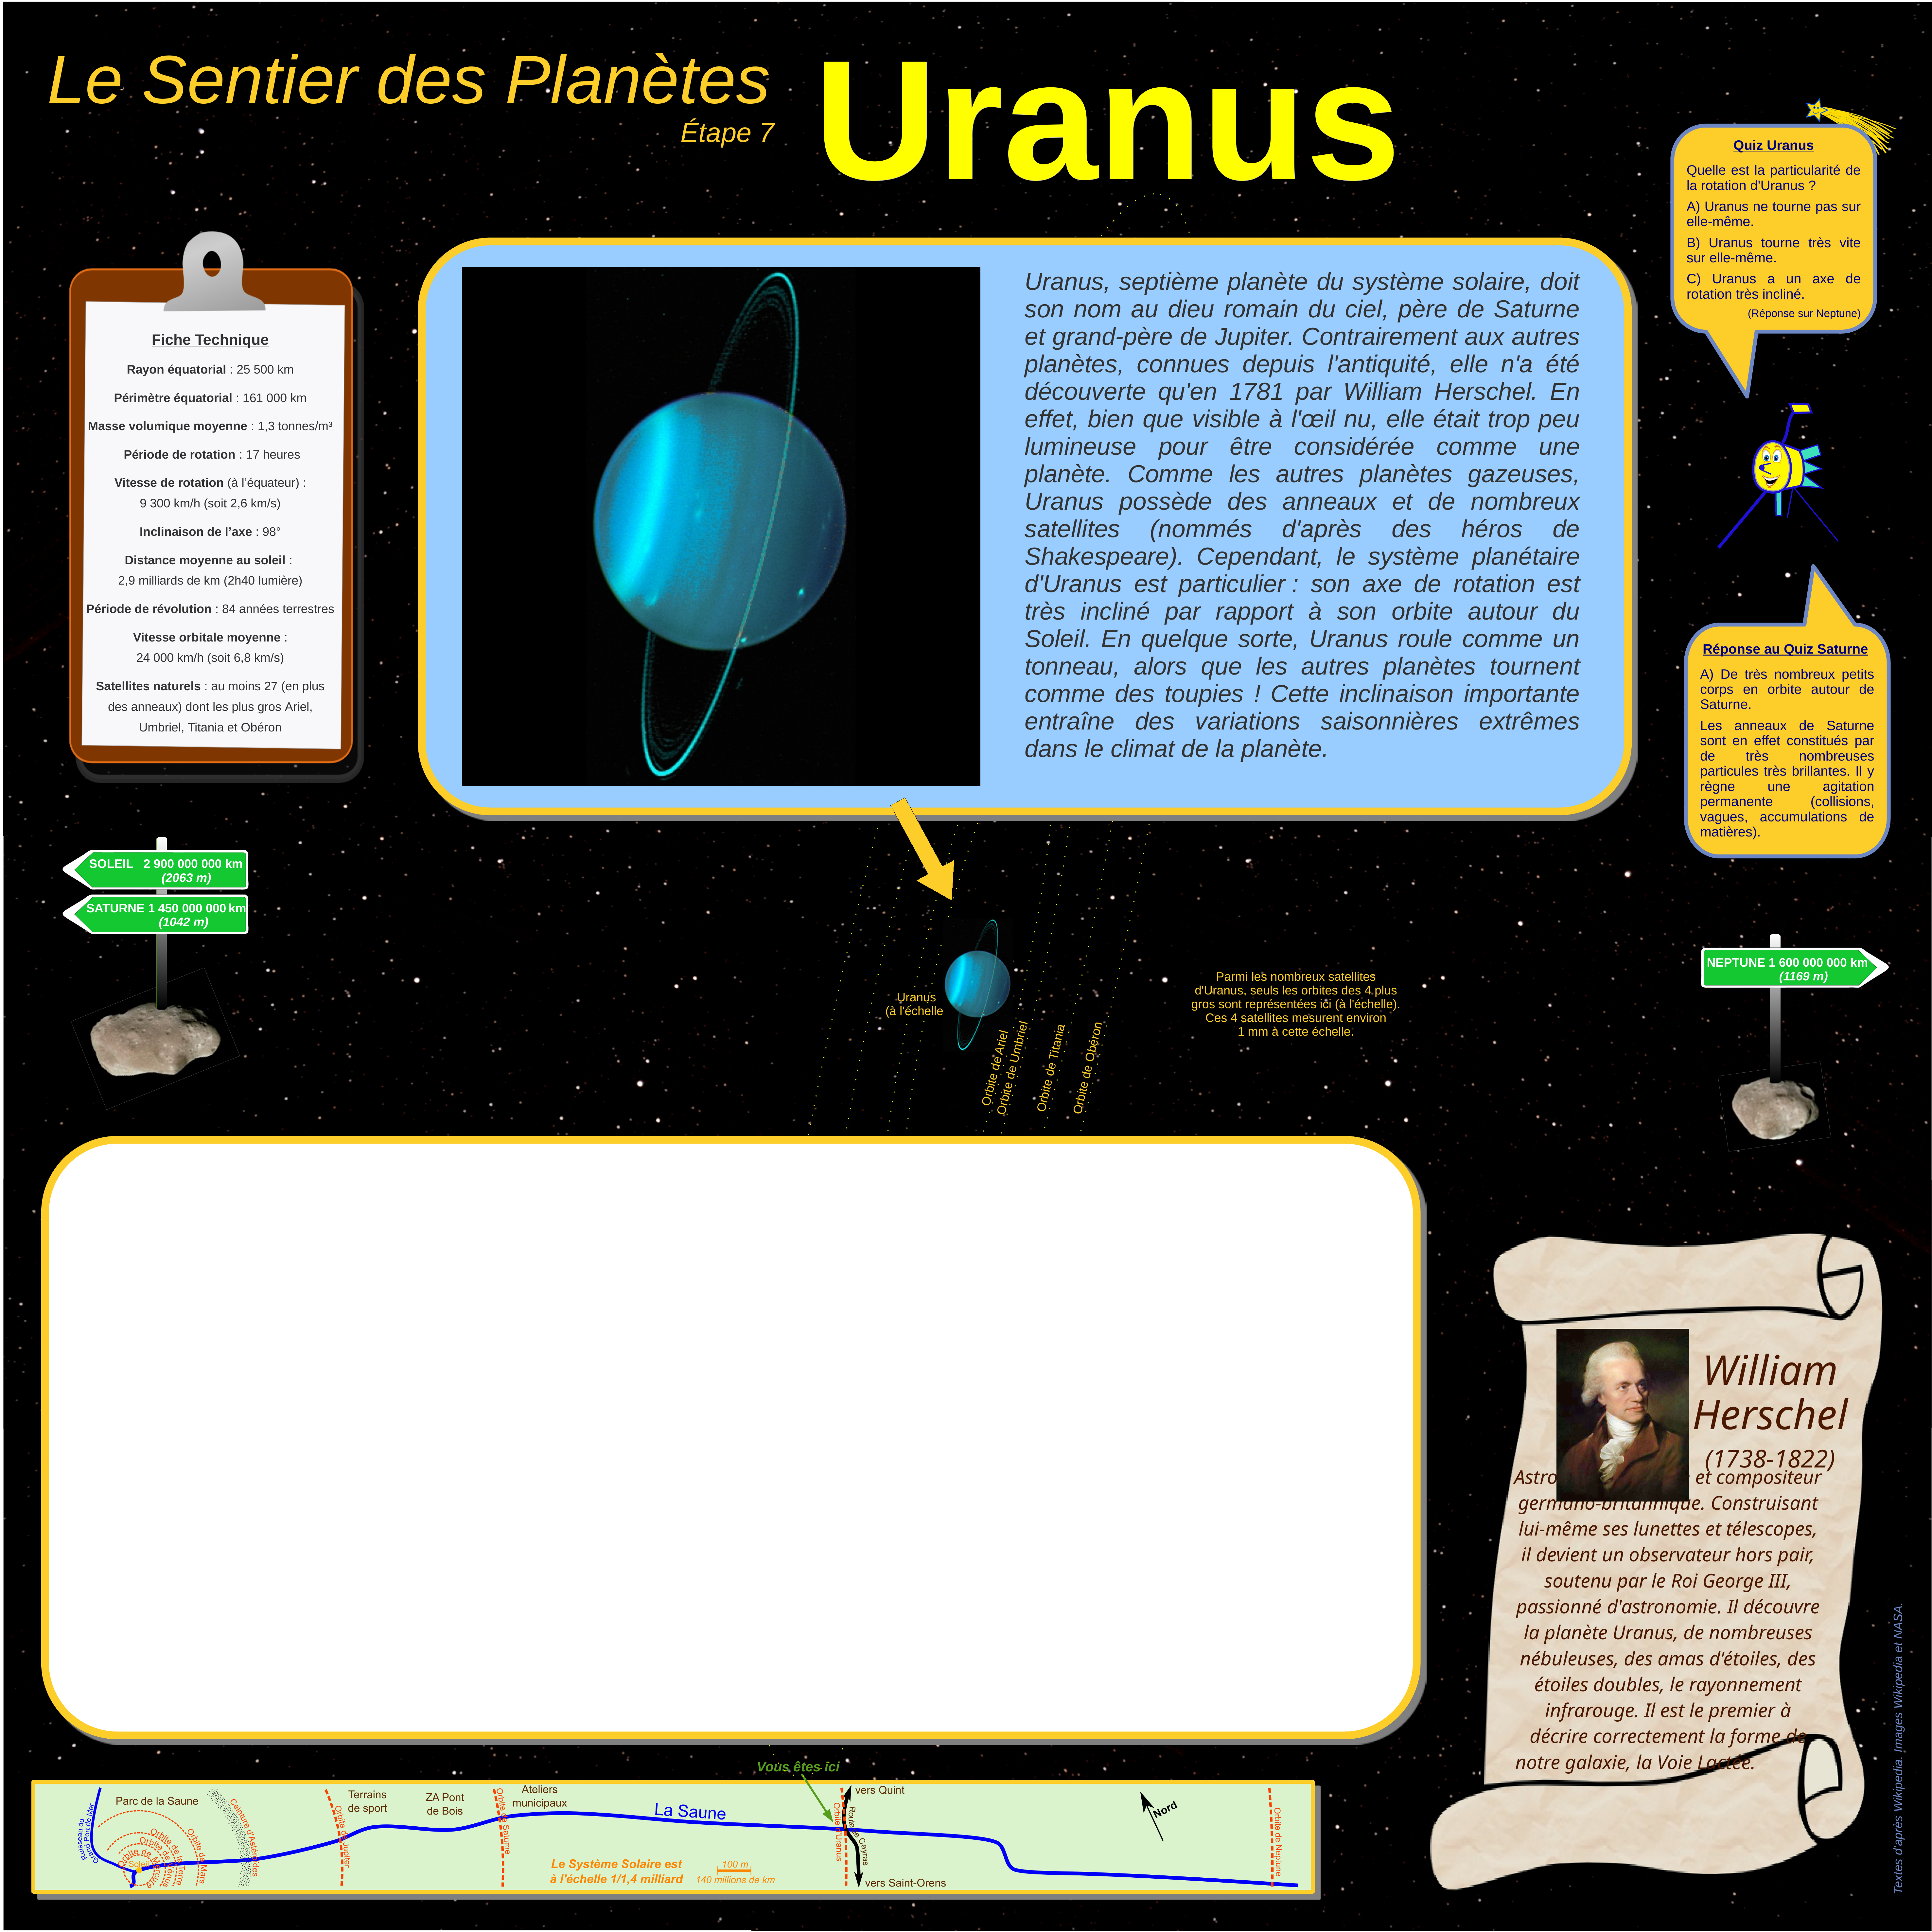

Uranus
Le Sentier des Planètes
Étape 7
Quiz Uranus
Quelle est la particularité de la rotation d'Uranus ?
A) Uranus ne tourne pas sur elle-même.
B) Uranus tourne très vite sur elle-même.
C) Uranus a un axe de rotation très incliné.
(Réponse sur Neptune)
Fiche Technique
Rayon équatorial : 25 500 km
Périmètre équatorial : 161 000 km
Masse volumique moyenne : 1,3 tonnes/m³
 Période de rotation : 17 heures
Vitesse de rotation (à l’équateur) :
9 300 km/h (soit 2,6 km/s)
Inclinaison de l’axe : 98°
Distance moyenne au soleil :
2,9 milliards de km (2h40 lumière)
Période de révolution : 84 années terrestres
Vitesse orbitale moyenne :
24 000 km/h (soit 6,8 km/s)
Satellites naturels : au moins 27 (en plus des anneaux) dont les plus gros Ariel, Umbriel, Titania et Obéron
Uranus, septième planète du système solaire, doit son nom au dieu romain du ciel, père de Saturne et grand-père de Jupiter. Contrairement aux autres planètes, connues depuis l'antiquité, elle n'a été découverte qu'en 1781 par William Herschel. En effet, bien que visible à l'œil nu, elle était trop peu lumineuse pour être considérée comme une planète. Comme les autres planètes gazeuses, Uranus possède des anneaux et de nombreux satellites (nommés d'après des héros de Shakespeare). Cependant, le système planétaire d'Uranus est particulier : son axe de rotation est très incliné par rapport à son orbite autour du Soleil. En quelque sorte, Uranus roule comme un tonneau, alors que les autres planètes tournent comme des toupies ! Cette inclinaison importante entraîne des variations saisonnières extrêmes dans le climat de la planète.
Réponse au Quiz Saturne
A) De très nombreux petits corps en orbite autour de Saturne.
Les anneaux de Saturne sont en effet constitués par de très nombreuses particules très brillantes. Il y règne une agitation permanente (collisions, vagues, accumulations de matières).
SOLEIL 2 900 000 000 km
			(2063 m)
SATURNE 1 450 000 000 km
			(1042 m)
NEPTUNE 1 600 000 000 km
			(1169 m)
Parmi les nombreux satellites d'Uranus, seuls les orbites des 4 plus gros sont représentées ici (à l'échelle).
Ces 4 satellites mesurent environ
1 mm à cette échelle.
Uranus
(à l'échelle)
Orbite de Ariel
Orbite de Titania
Orbite de Umbriel
Orbite de Obéron
William
Herschel
(1738-1822)
Astronome, musicien et compositeur germano-britannique. Construisant lui-même ses lunettes et télescopes, il devient un observateur hors pair, soutenu par le Roi George III, passionné d'astronomie. Il découvre la planète Uranus, de nombreuses nébuleuses, des amas d'étoiles, des étoiles doubles, le rayonnement infrarouge. Il est le premier à décrire correctement la forme de notre galaxie, la Voie Lactée.
Textes d'après Wikipedia. Images Wikipedia et NASA.
Vous êtes ici